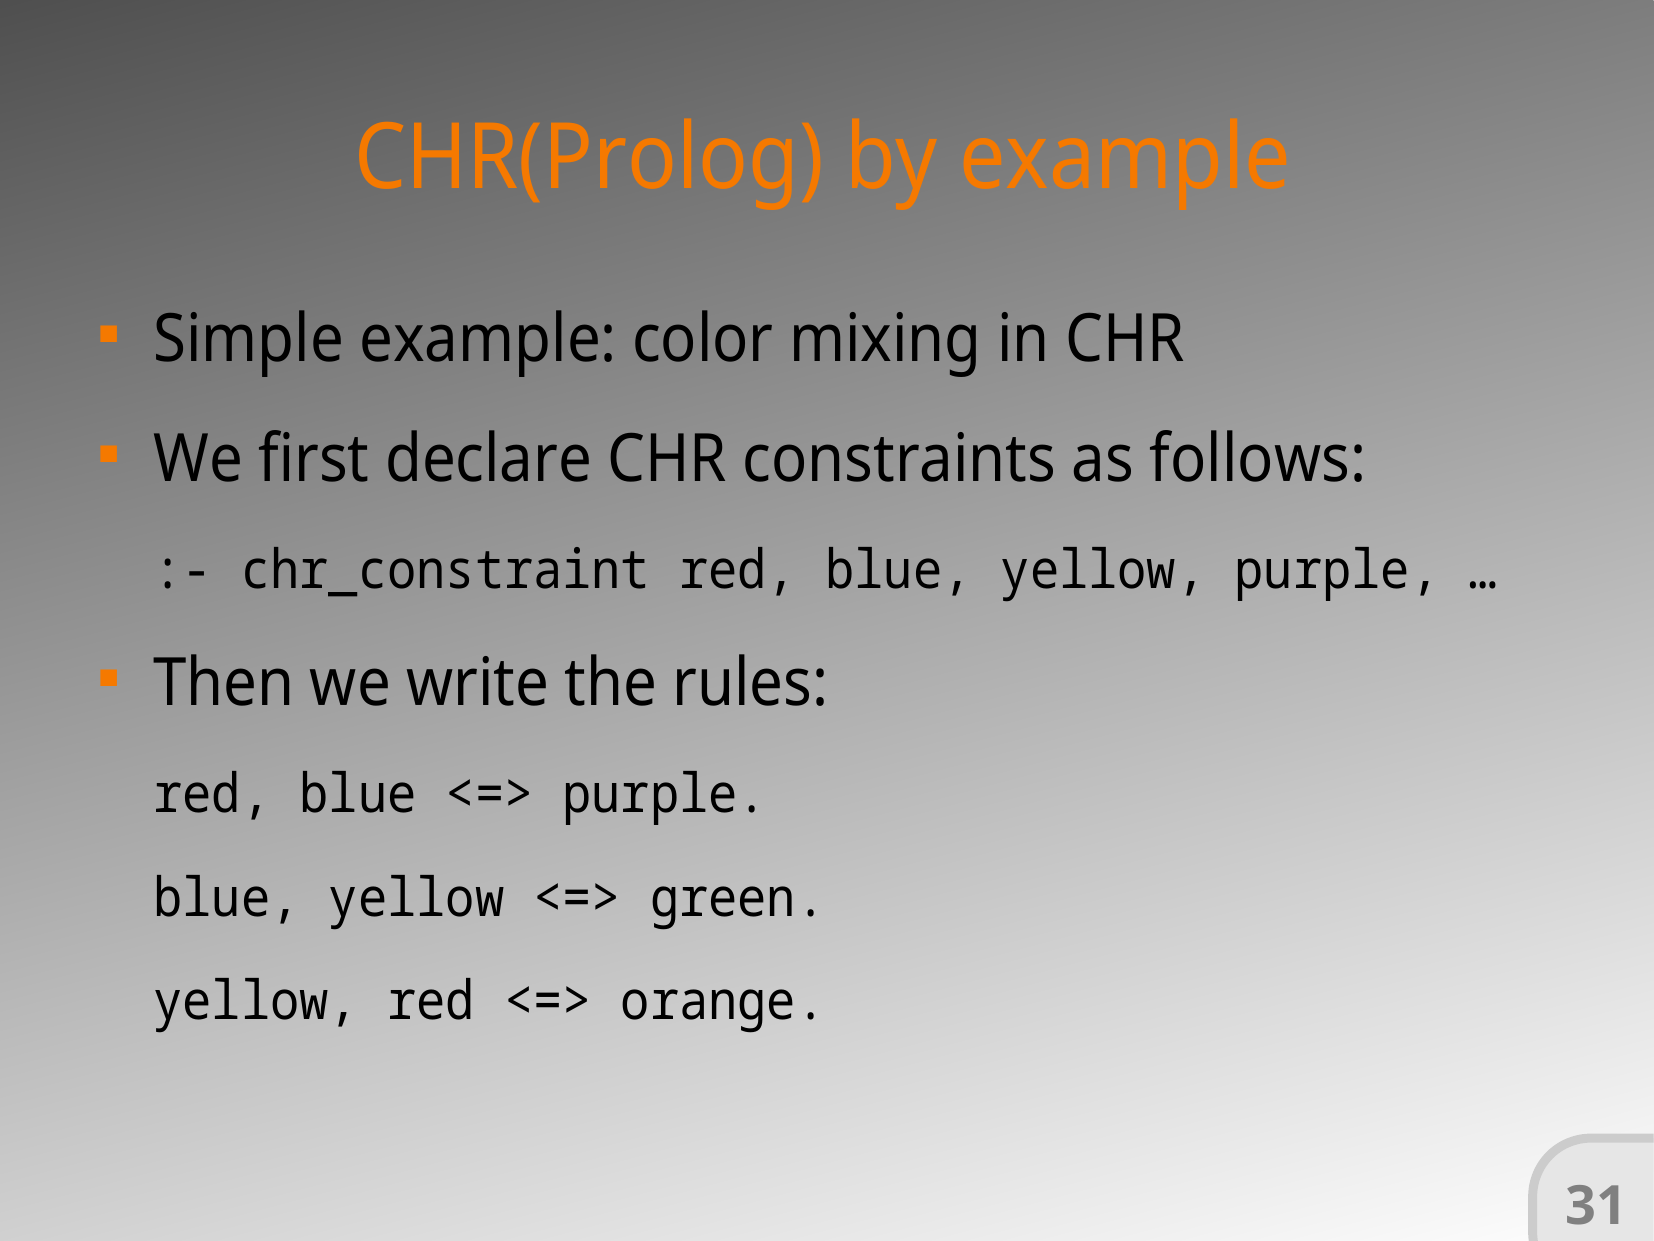

# CHR(Prolog) by example
Simple example: color mixing in CHR
We first declare CHR constraints as follows:
:- chr_constraint red, blue, yellow, purple, …
Then we write the rules:
red, blue <=> purple.
blue, yellow <=> green.
yellow, red <=> orange.
31